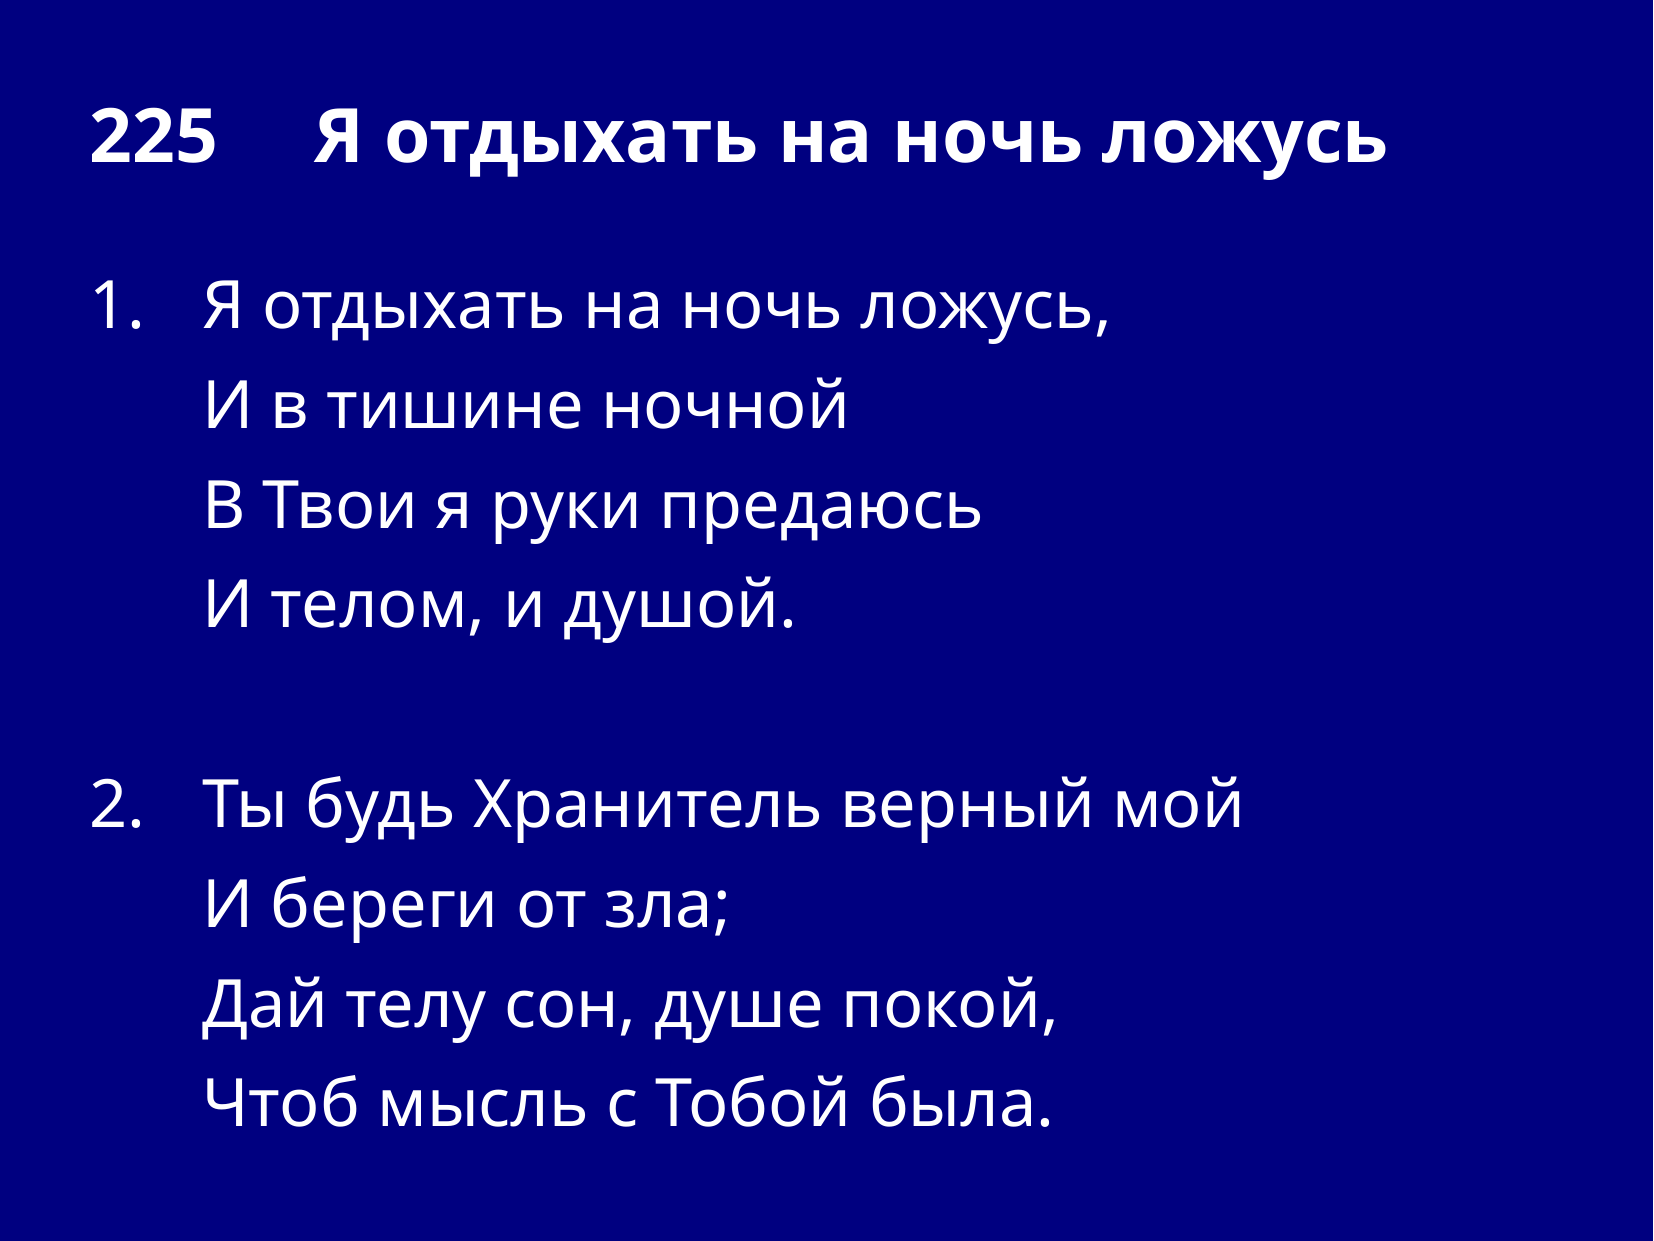

225	Я отдыхать на ночь ложусь
1.	Я отдыхать на ночь ложусь,
	И в тишине ночной
	В Твои я руки предаюсь
	И телом, и душой.
2.	Ты будь Хранитель верный мой
	И береги от зла;
	Дай телу сон, душе покой,
	Чтоб мысль с Тобой была.